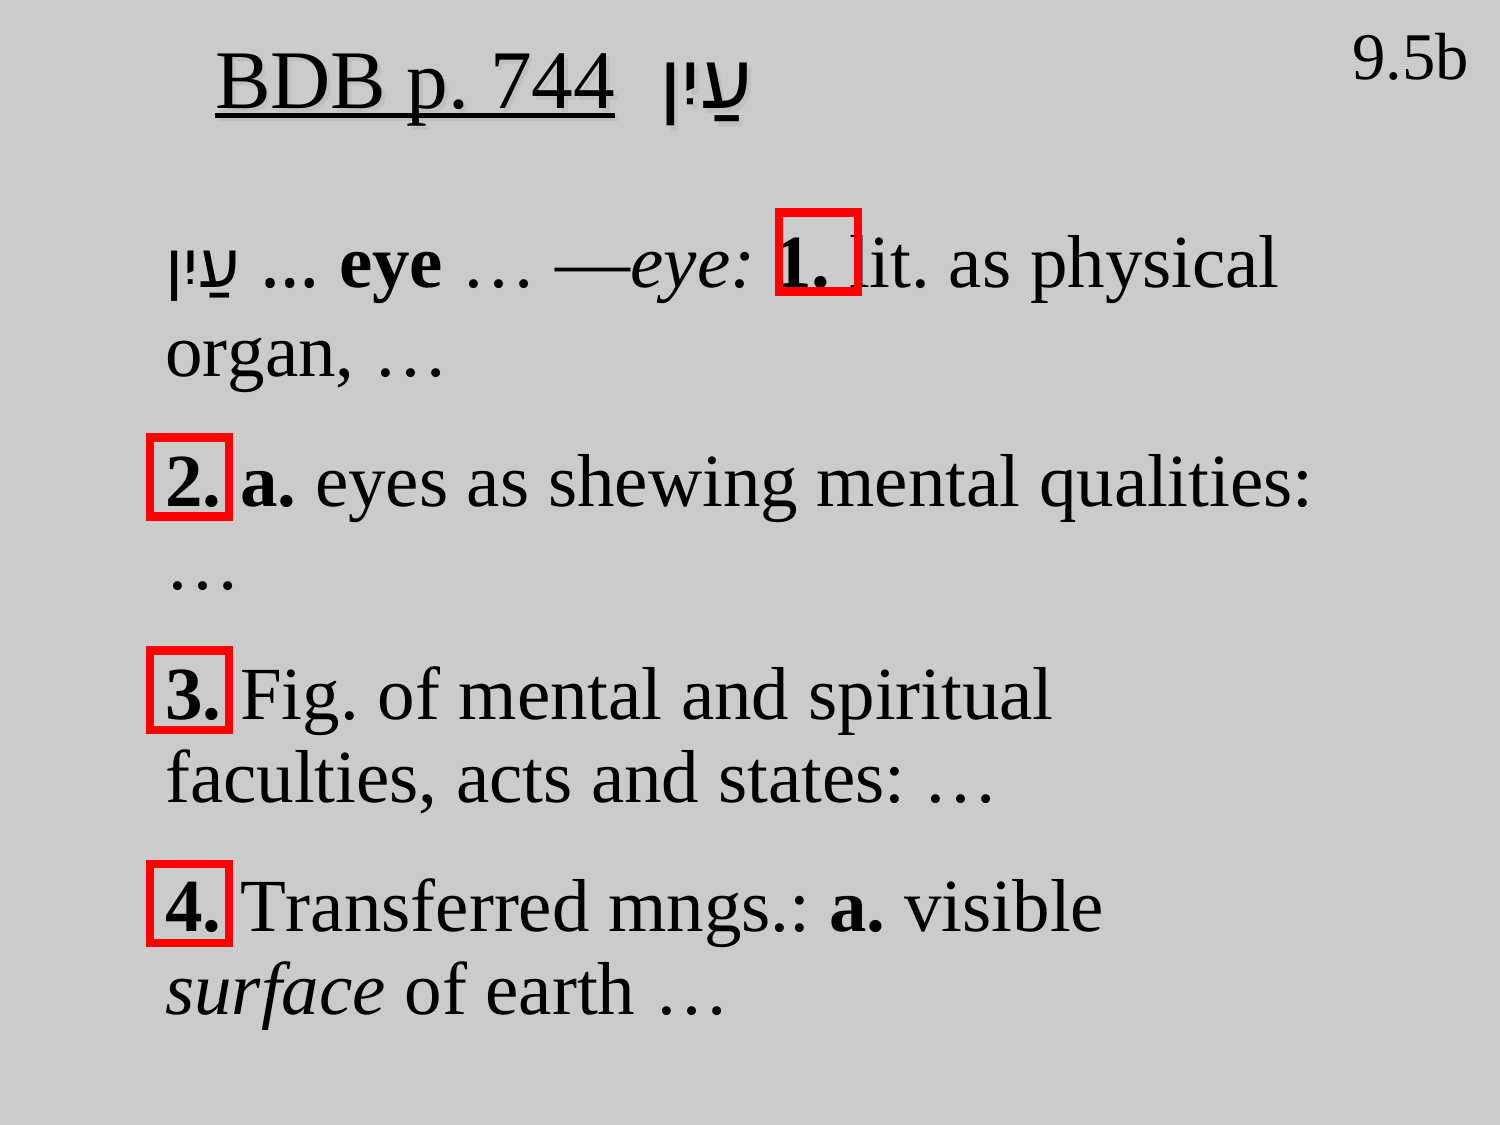

# BDB p. 744 עַיִן
9.5b
עַיִן … eye … —eye: 1. lit. as physical organ, …
2. a. eyes as shewing mental qualities: …
3. Fig. of mental and spiritual faculties, acts and states: …
4. Transferred mngs.: a. visible surface of earth …